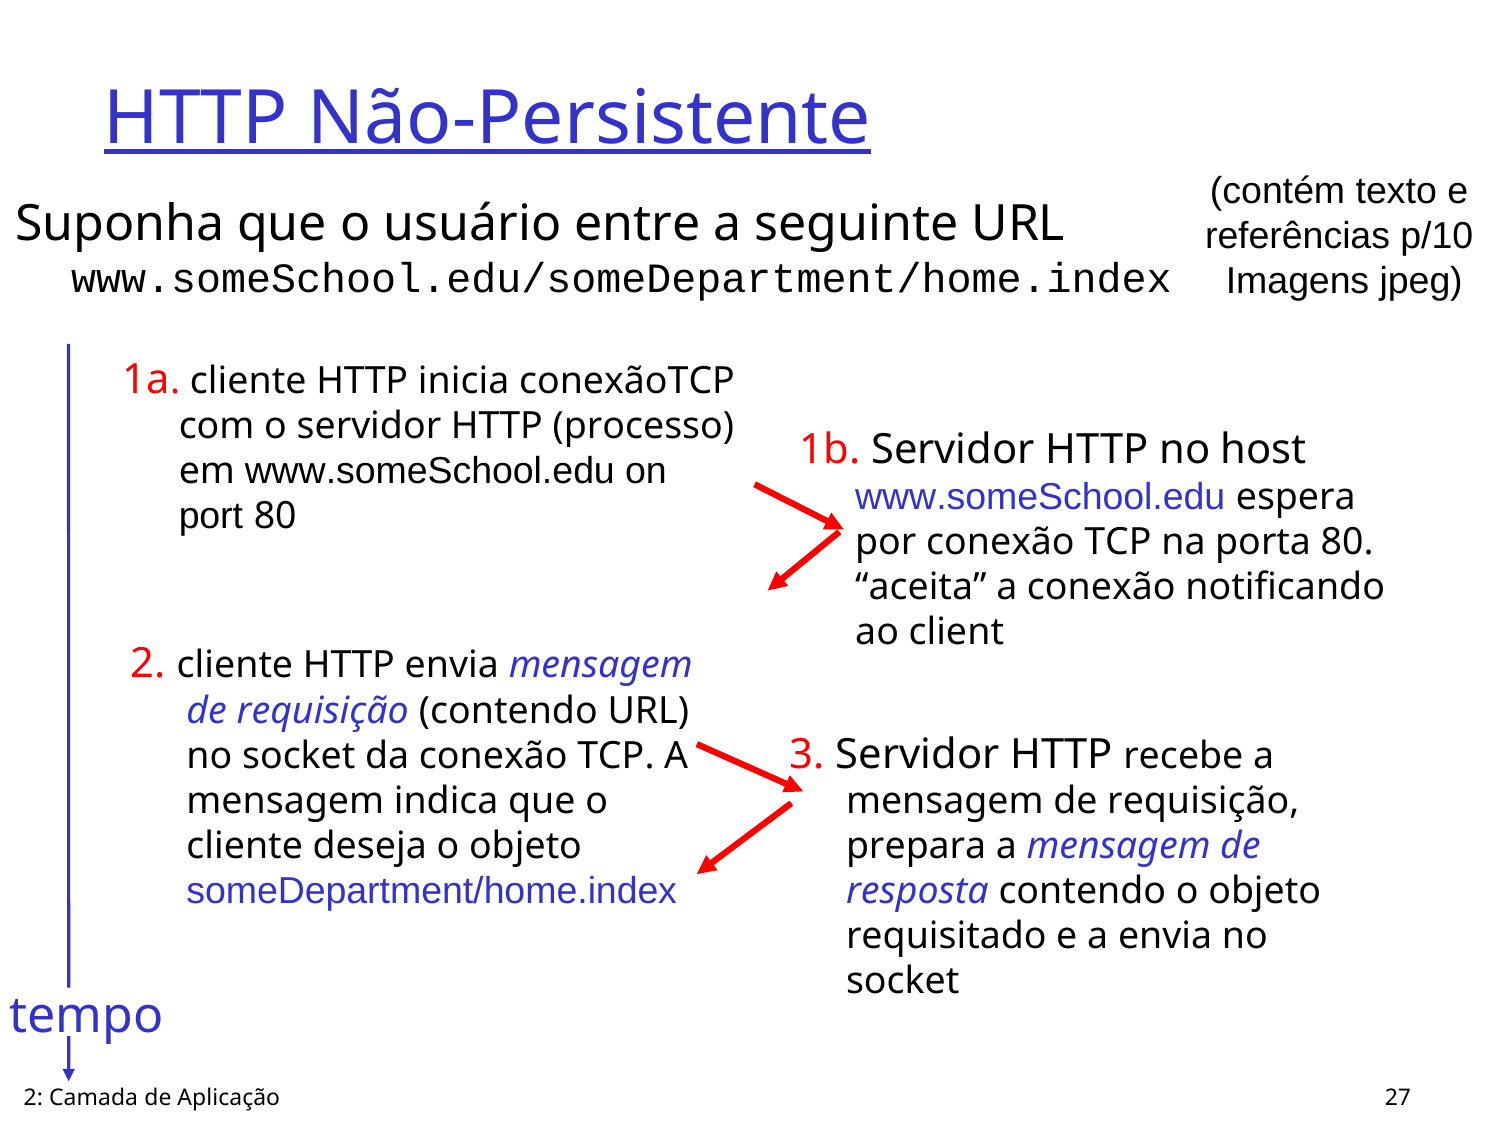

# HTTP Não-Persistente
(contém texto e
referências p/10
Imagens jpeg)
Suponha que o usuário entre a seguinte URL www.someSchool.edu/someDepartment/home.index
1a. cliente HTTP inicia conexãoTCP com o servidor HTTP (processo) em www.someSchool.edu on port 80
1b. Servidor HTTP no host www.someSchool.edu espera por conexão TCP na porta 80. “aceita” a conexão notificando ao client
2. cliente HTTP envia mensagem de requisição (contendo URL) no socket da conexão TCP. A mensagem indica que o cliente deseja o objeto someDepartment/home.index
3. Servidor HTTP recebe a mensagem de requisição, prepara a mensagem de resposta contendo o objeto requisitado e a envia no socket
tempo
27